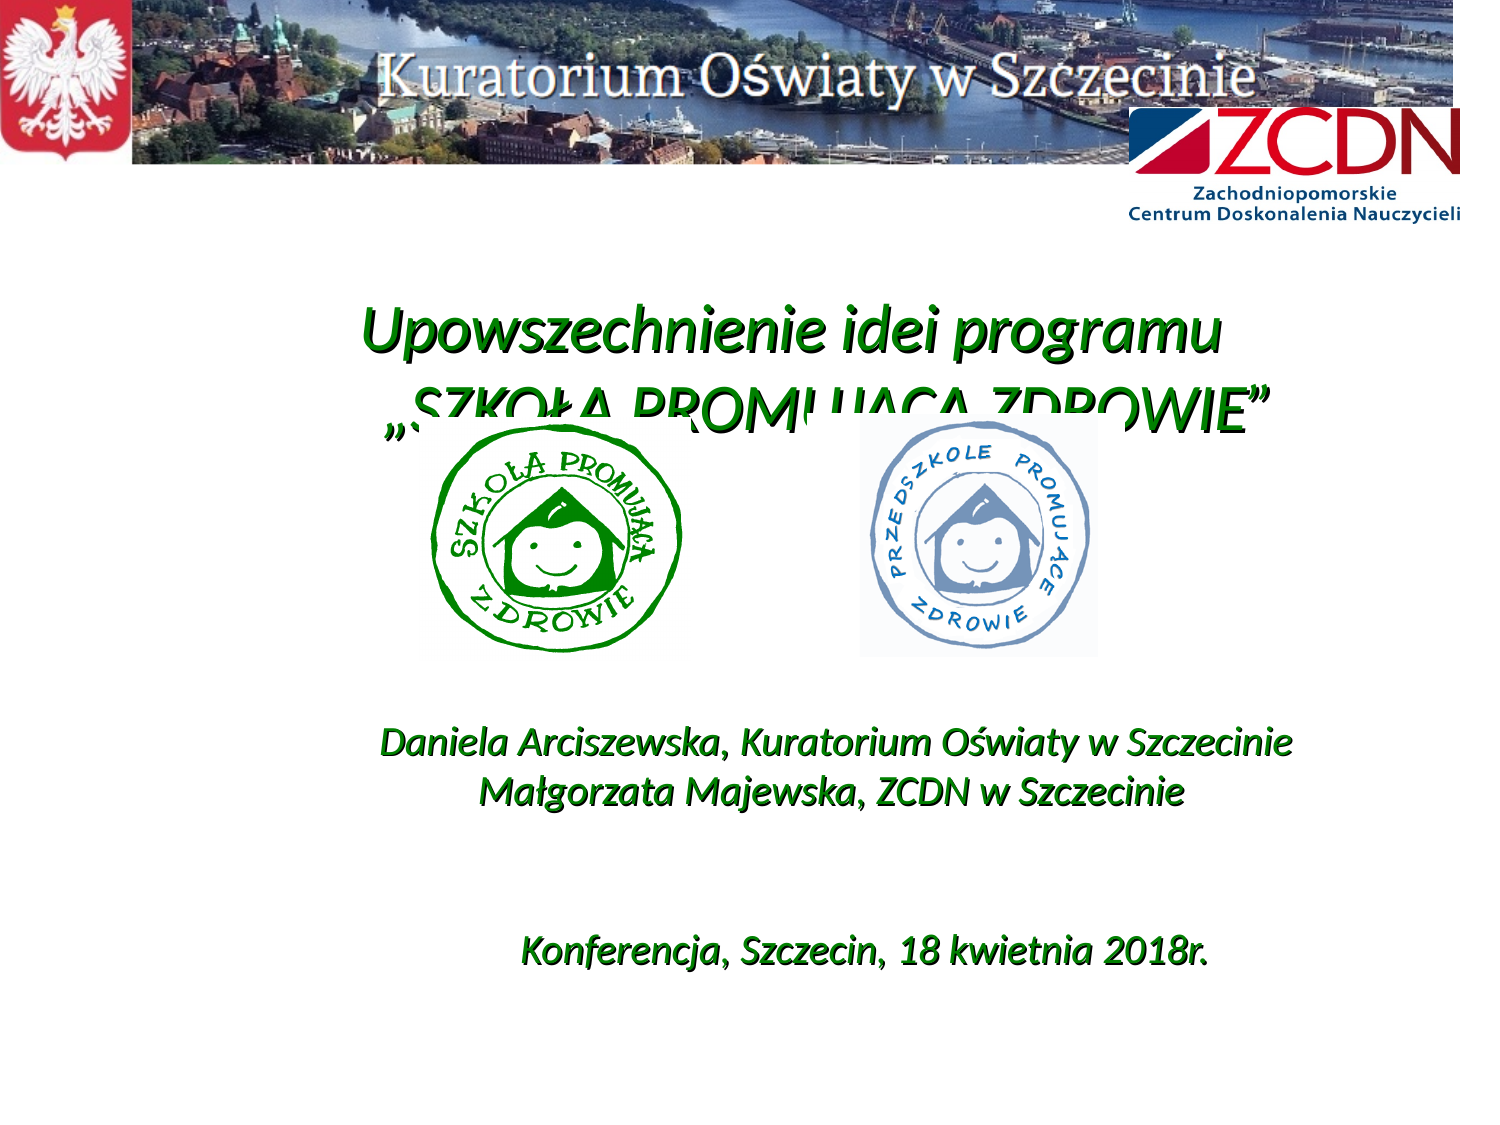

# Upowszechnienie idei programu „SZKOŁA PROMUJĄCA ZDROWIE”
 	 Daniela Arciszewska, Kuratorium Oświaty w Szczecinie
	Małgorzata Majewska, ZCDN w Szczecinie
 Konferencja, Szczecin, 18 kwietnia 2018r.